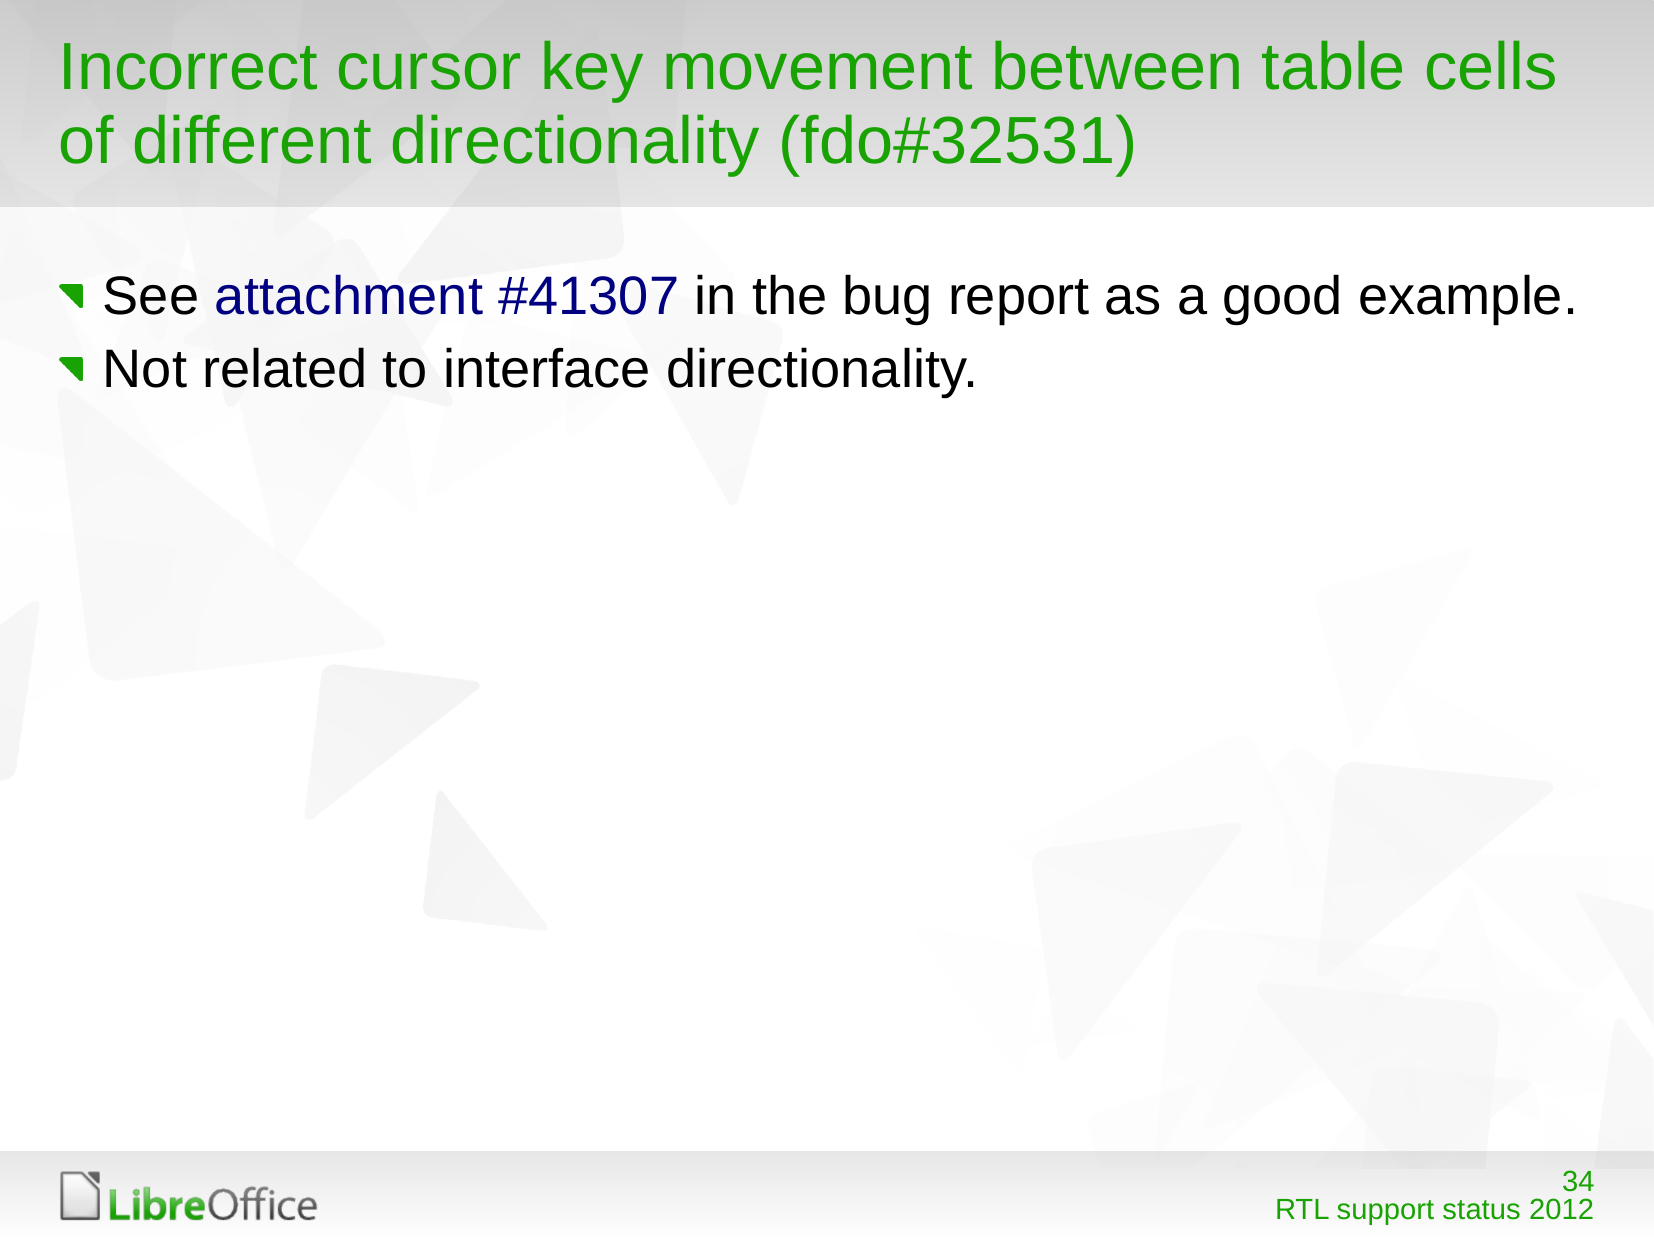

# Incorrect cursor key movement between table cells of different directionality (fdo#32531)
See attachment #41307 in the bug report as a good example.
Not related to interface directionality.
34
RTL support status 2012